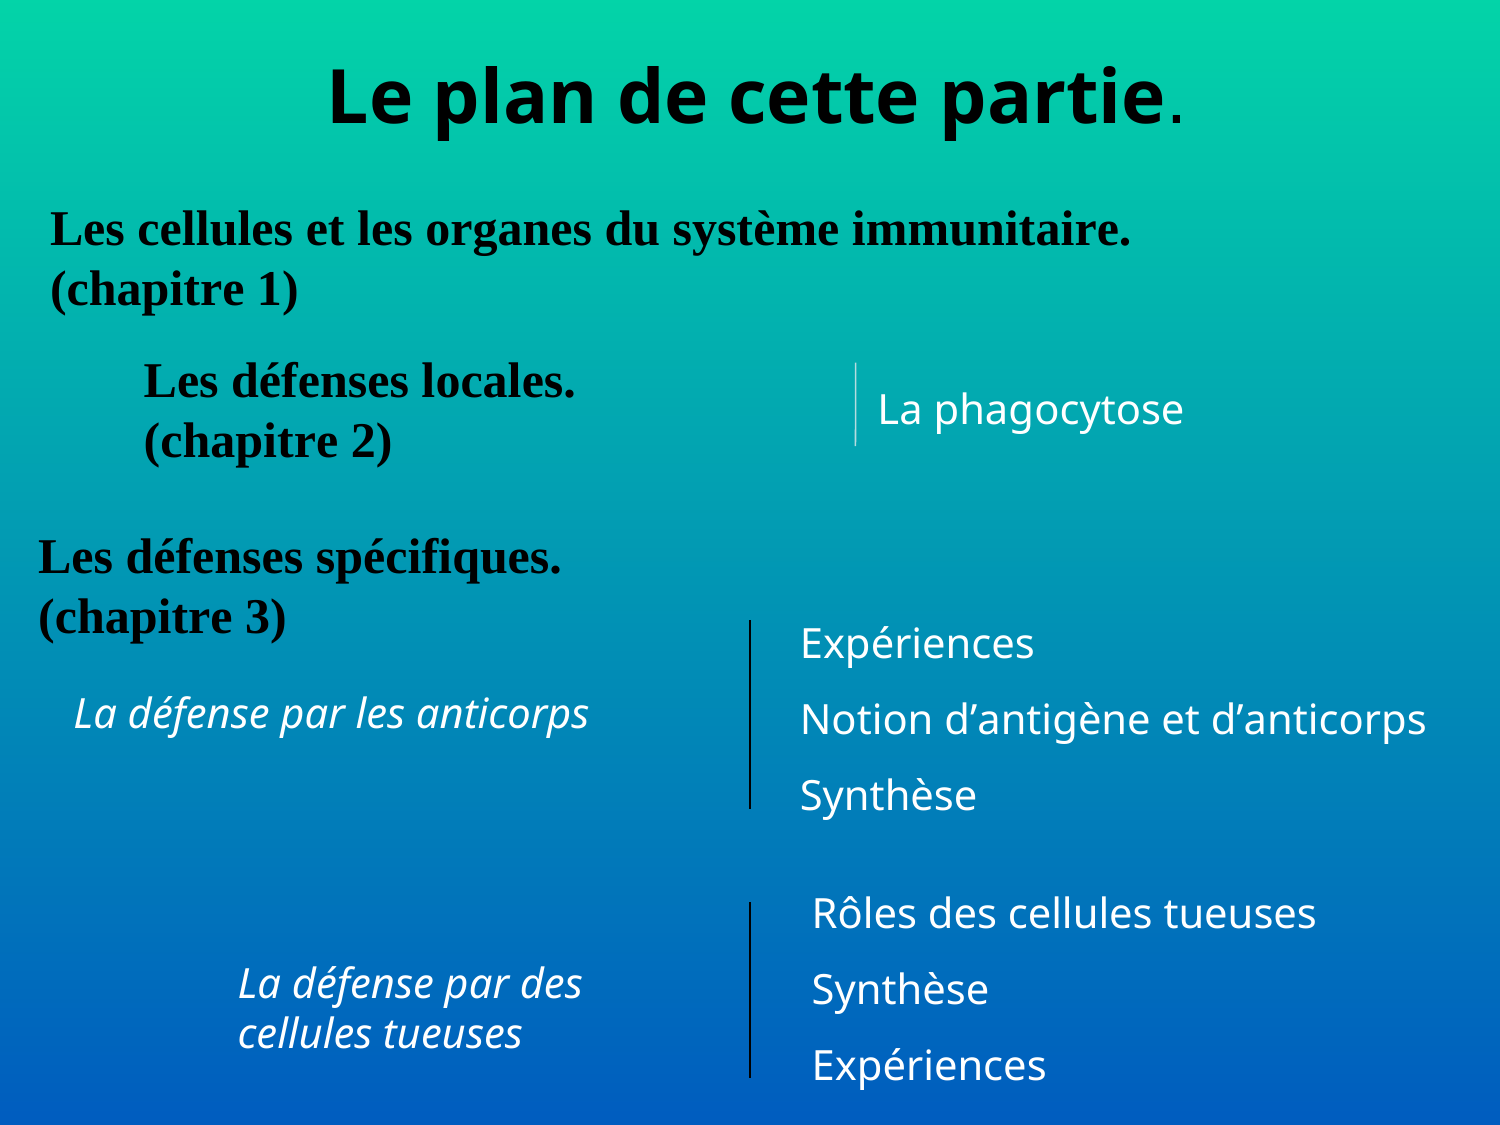

# Le plan de cette partie.
Les cellules et les organes du système immunitaire. (chapitre 1)
Les défenses locales. (chapitre 2)
La phagocytose
Les défenses spécifiques. (chapitre 3)
Expériences
Notion d’antigène et d’anticorps
Synthèse
La défense par les anticorps
Rôles des cellules tueuses
Synthèse
Expériences
La défense par des cellules tueuses